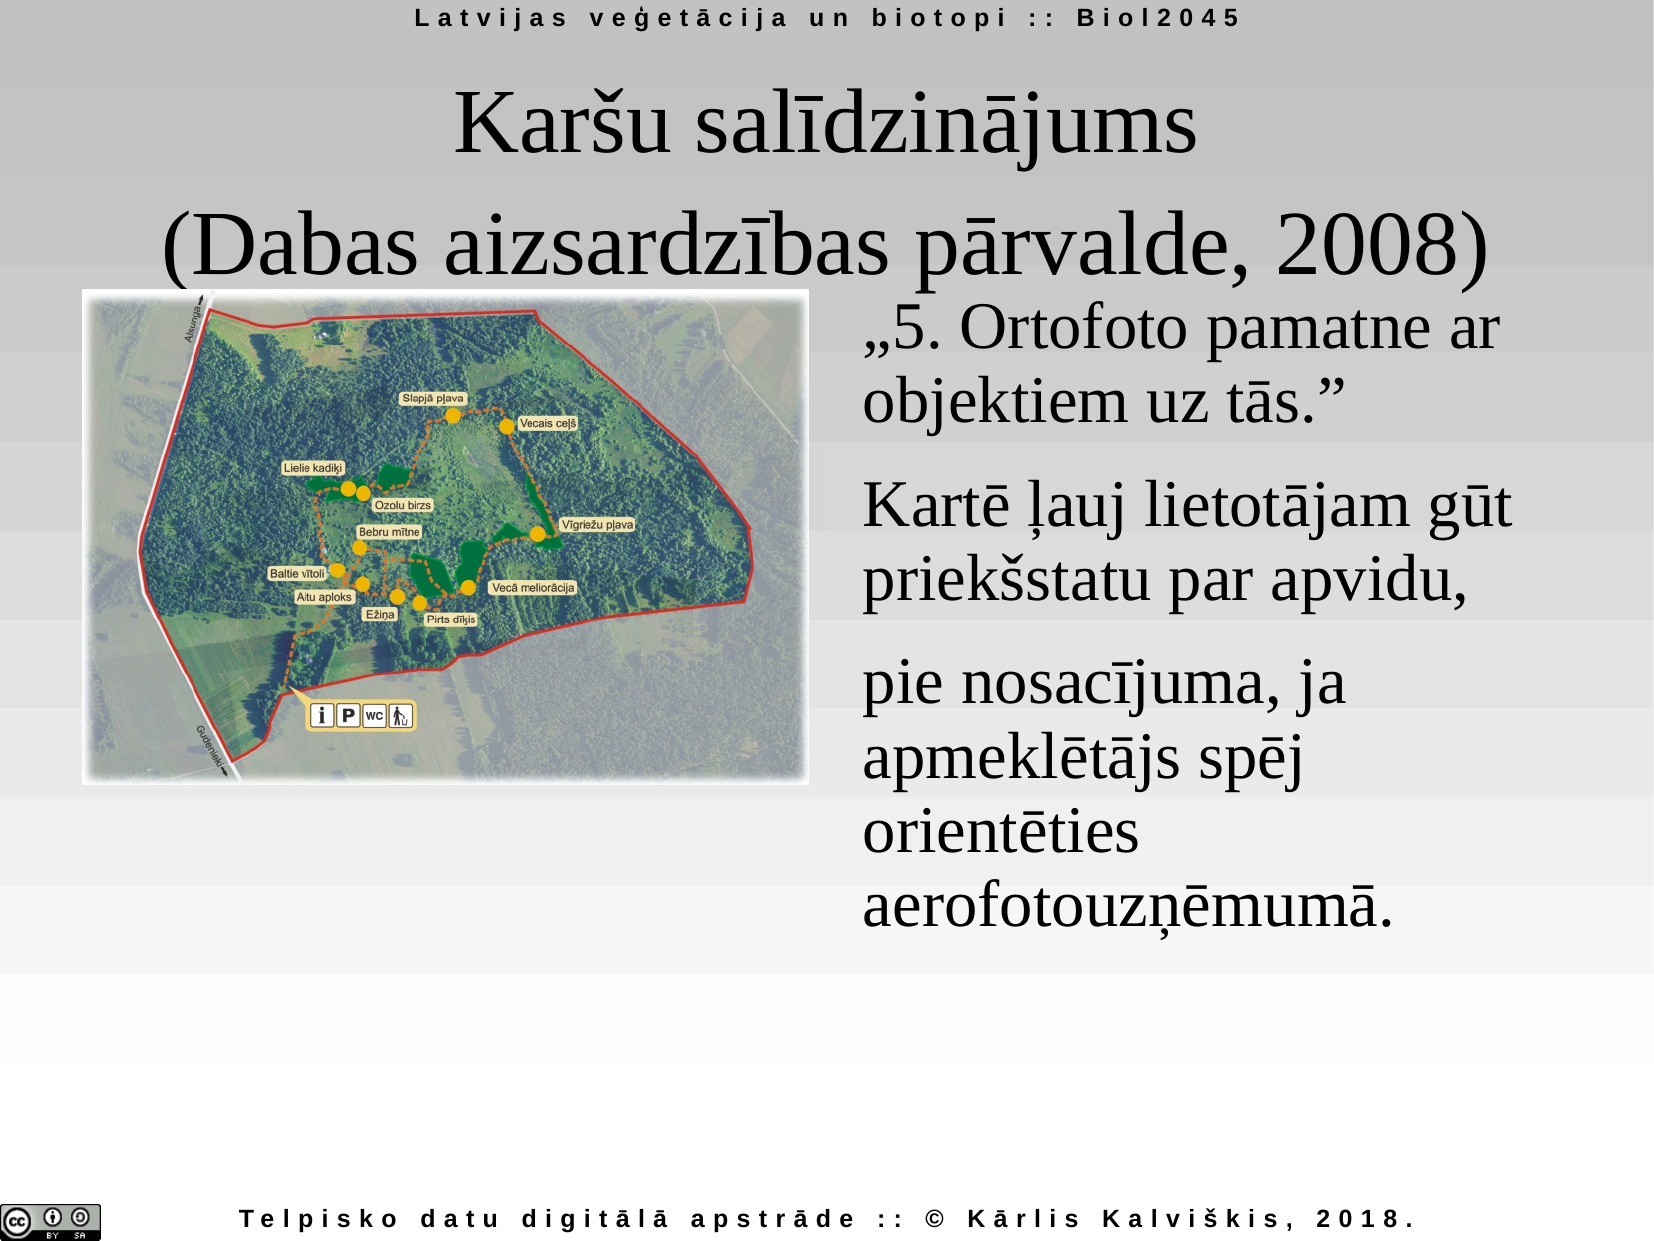

# Karšu salīdzinājums (Dabas aizsardzības pārvalde, 2008)
„5. Ortofoto pamatne ar objektiem uz tās.”
Kartē ļauj lietotājam gūt priekšstatu par apvidu,
pie nosacījuma, ja apmeklētājs spēj orientēties aerofotouzņēmumā.